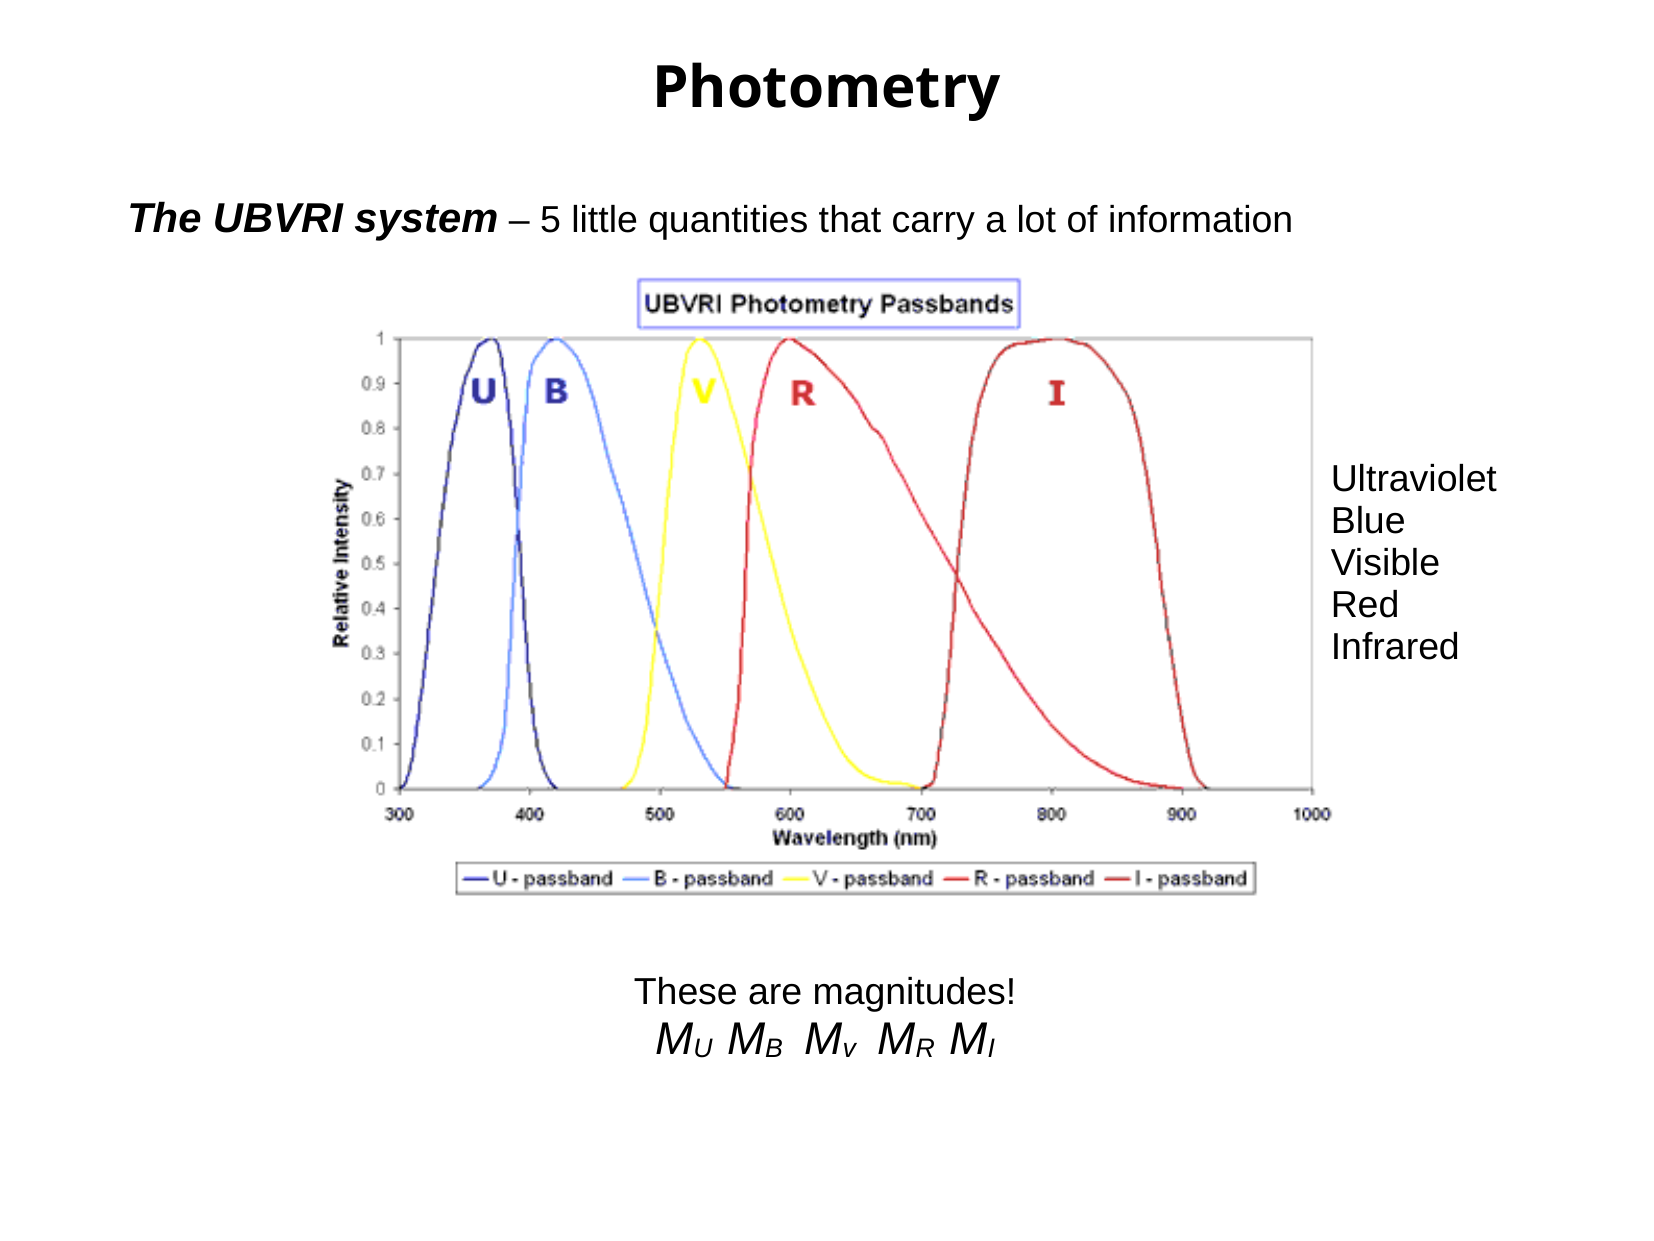

Photometry
The UBVRI system – 5 little quantities that carry a lot of information
Ultraviolet
Blue
Visible
Red
Infrared
These are magnitudes!
MU MB Mv MR MI